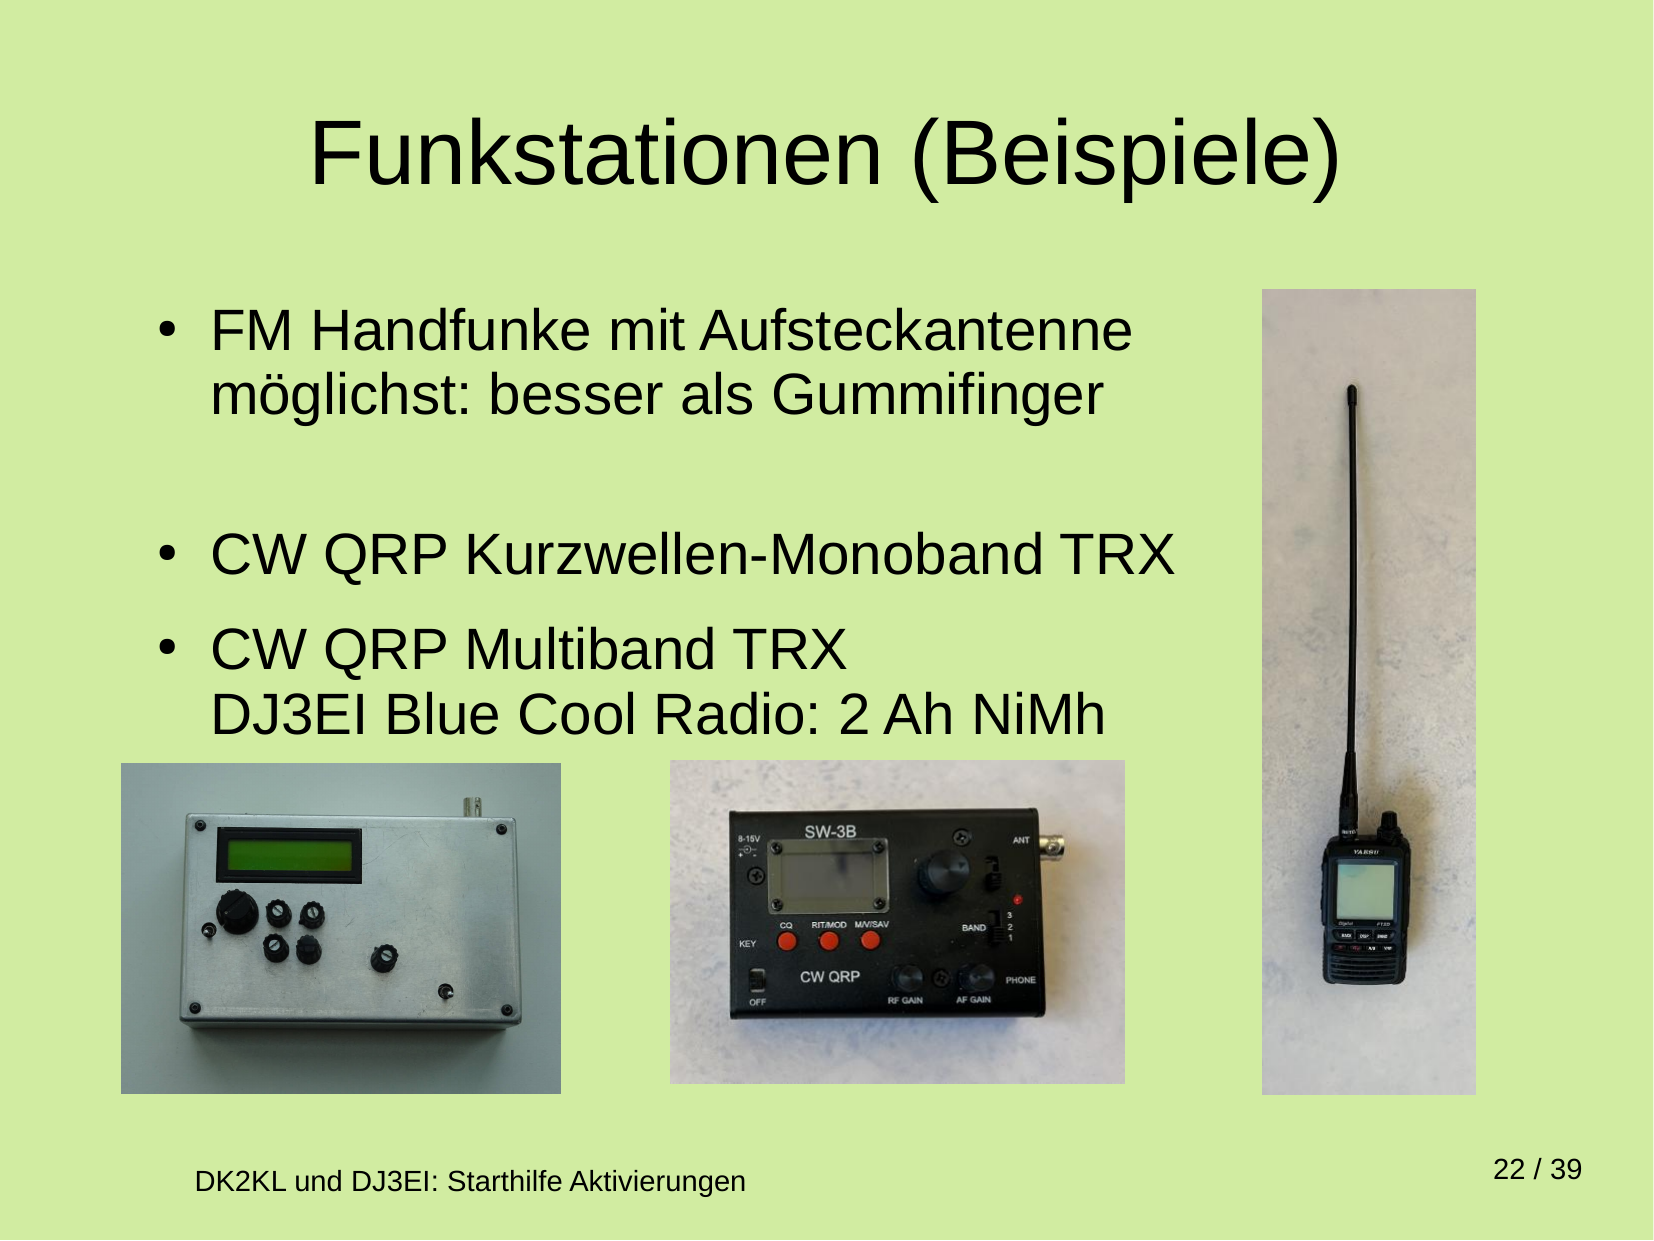

# Funkstationen (Beispiele)
FM Handfunke mit Aufsteckantenne
möglichst: besser als Gummifinger
CW QRP Kurzwellen-Monoband TRX
CW QRP Multiband TRX
DJ3EI Blue Cool Radio: 2 Ah NiMh